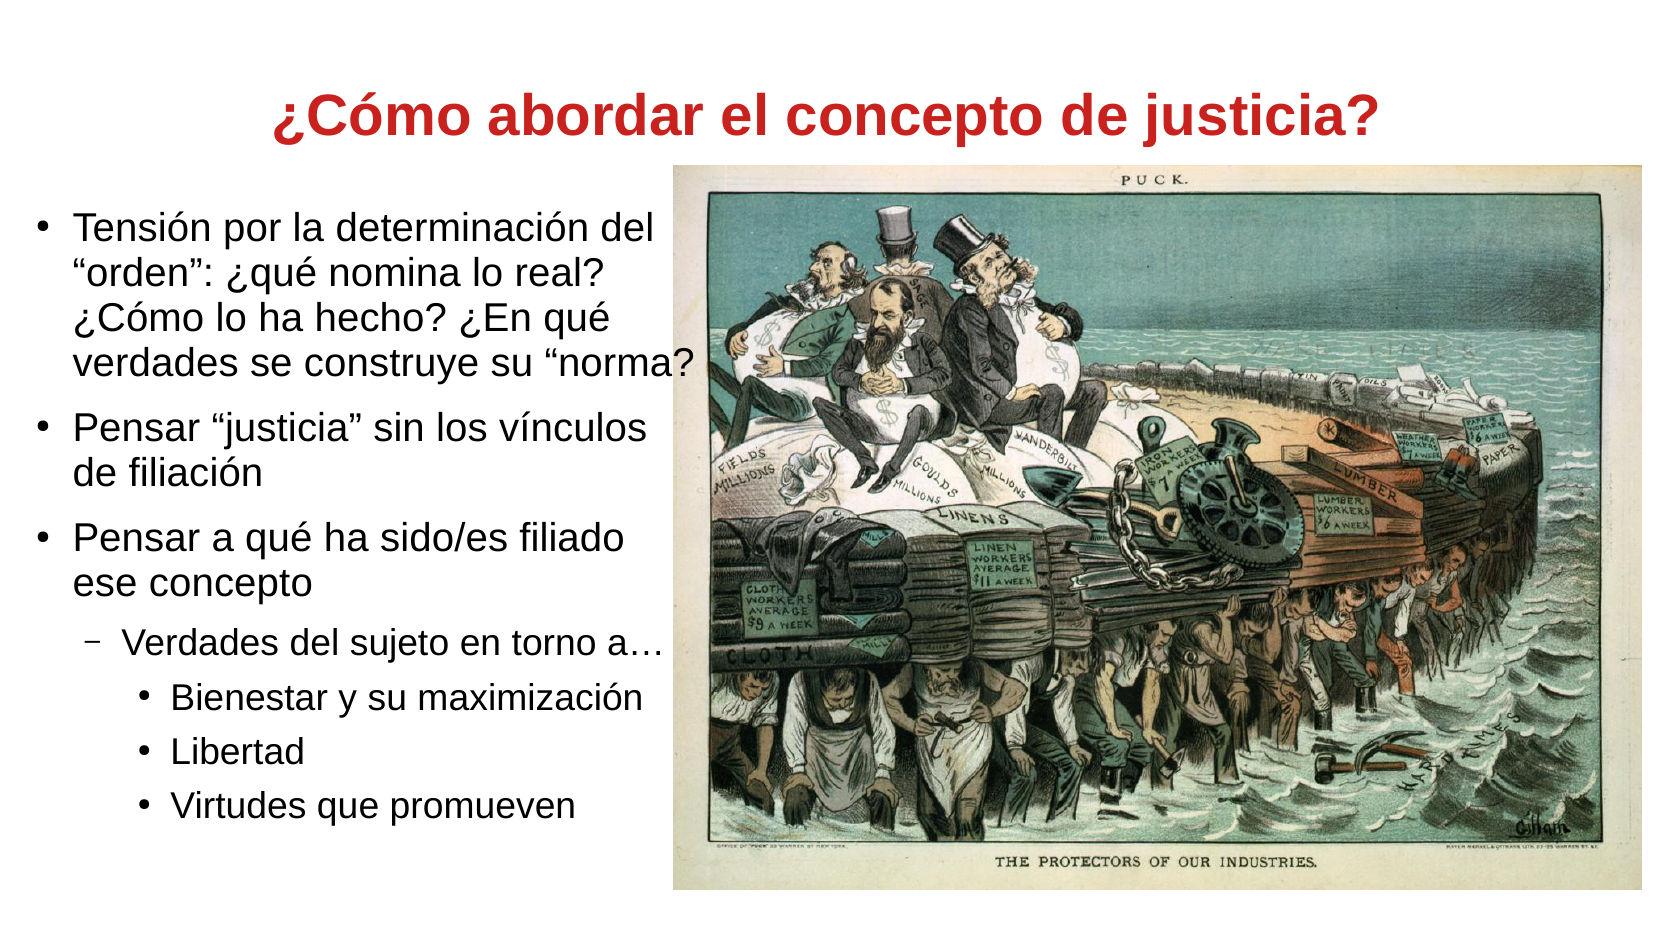

# ¿Cómo abordar el concepto de justicia?
Tensión por la determinación del “orden”: ¿qué nomina lo real? ¿Cómo lo ha hecho? ¿En qué verdades se construye su “norma?
Pensar “justicia” sin los vínculos de filiación
Pensar a qué ha sido/es filiado ese concepto
Verdades del sujeto en torno a…
Bienestar y su maximización
Libertad
Virtudes que promueven